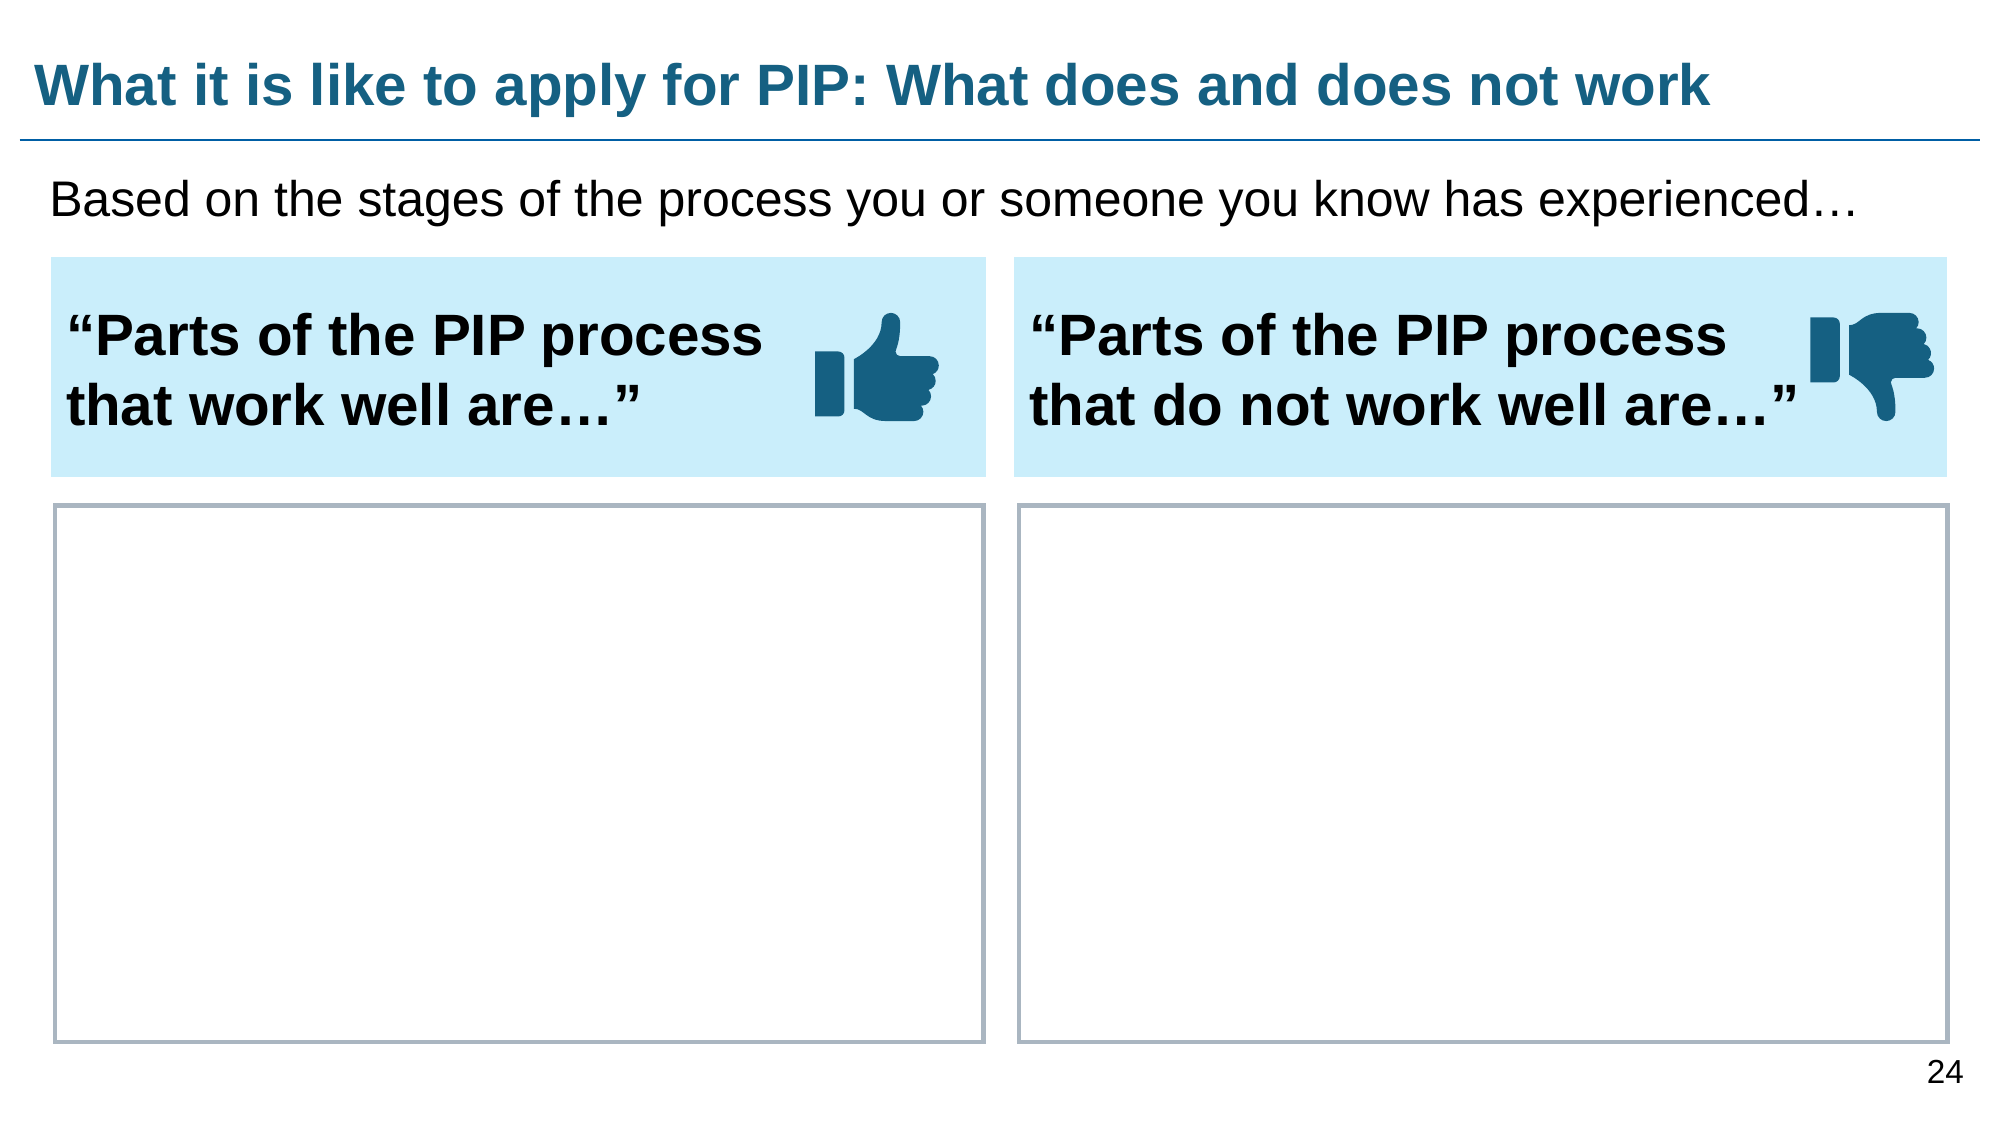

# What it is like to apply for PIP: What does and does not work
Based on the stages of the process you or someone you know has experienced…
“Parts of the PIP process
that work well are…”
“Parts of the PIP process
that do not work well are…”
24